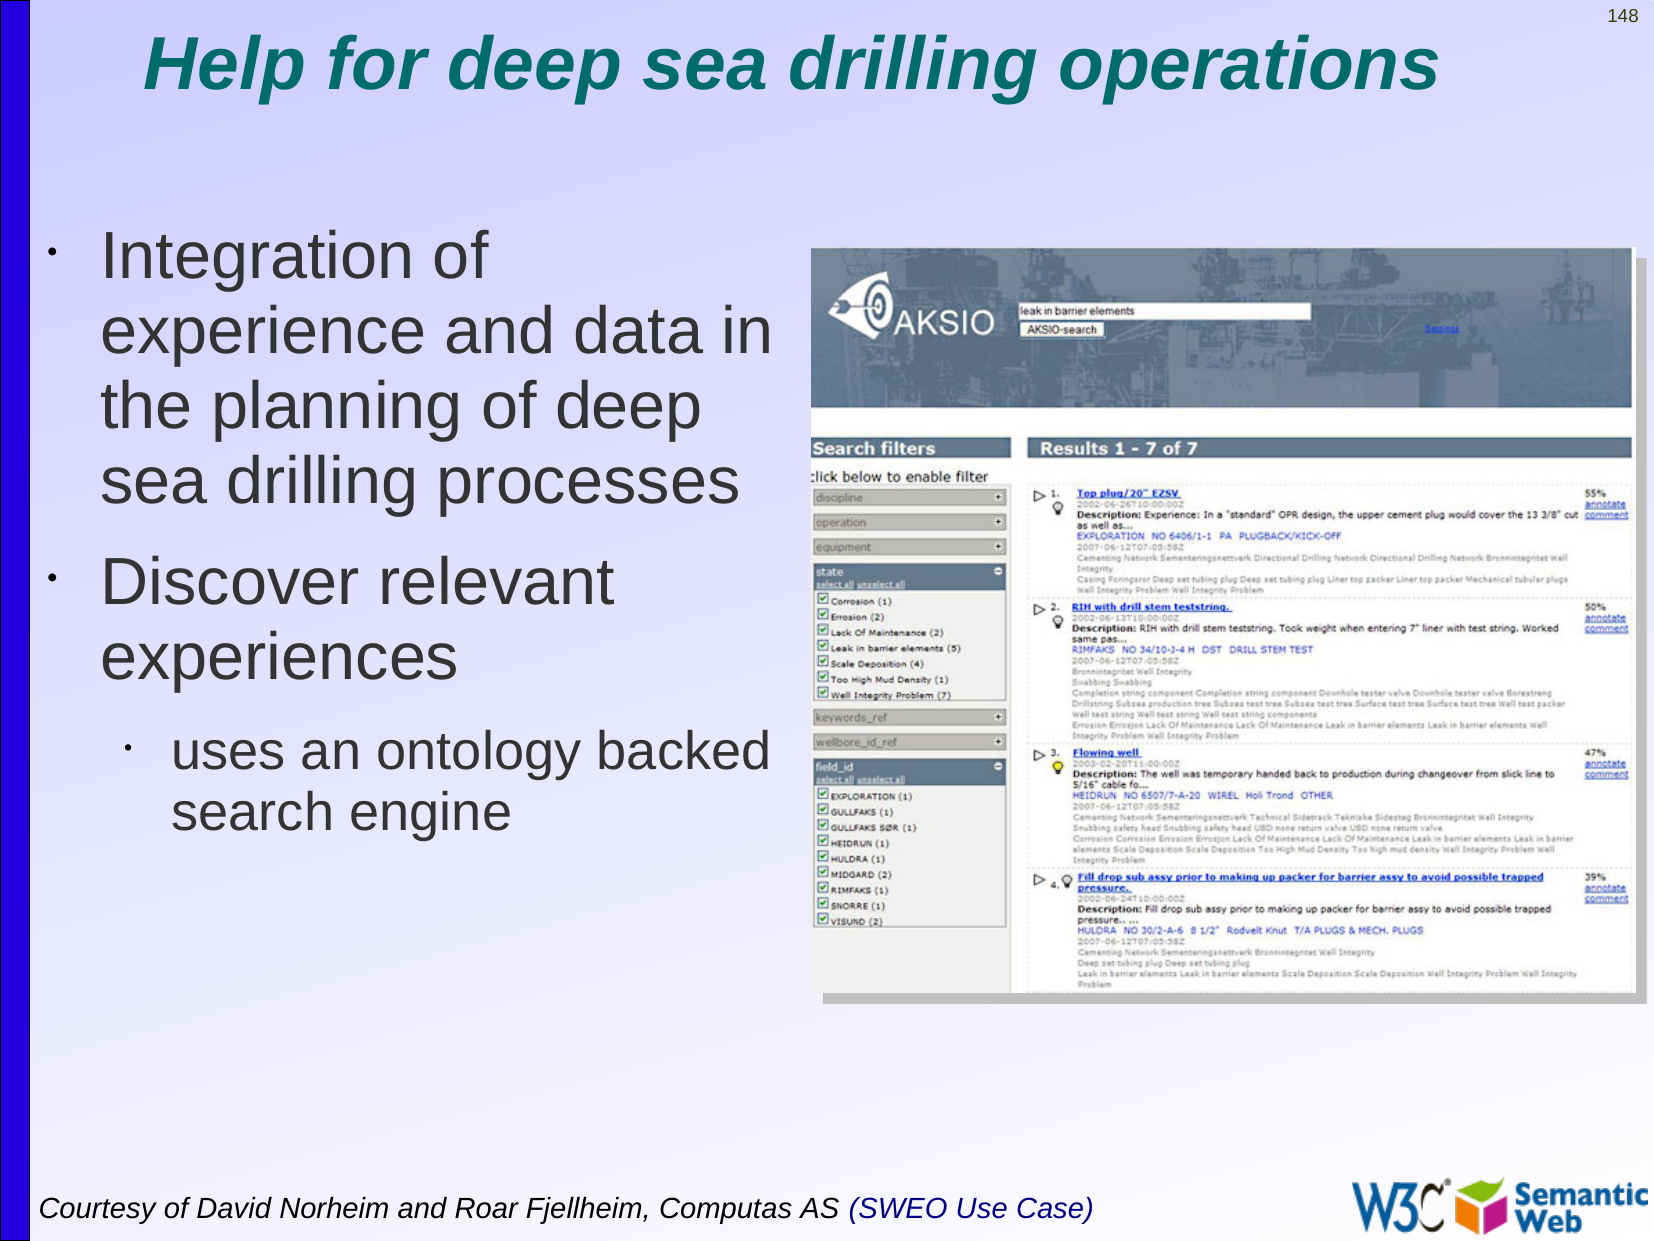

# Help for deep sea drilling operations
Integration of experience and data in the planning of deep sea drilling processes
Discover relevant experiences
uses an ontology backed search engine
Courtesy of David Norheim and Roar Fjellheim, Computas AS (SWEO Use Case)